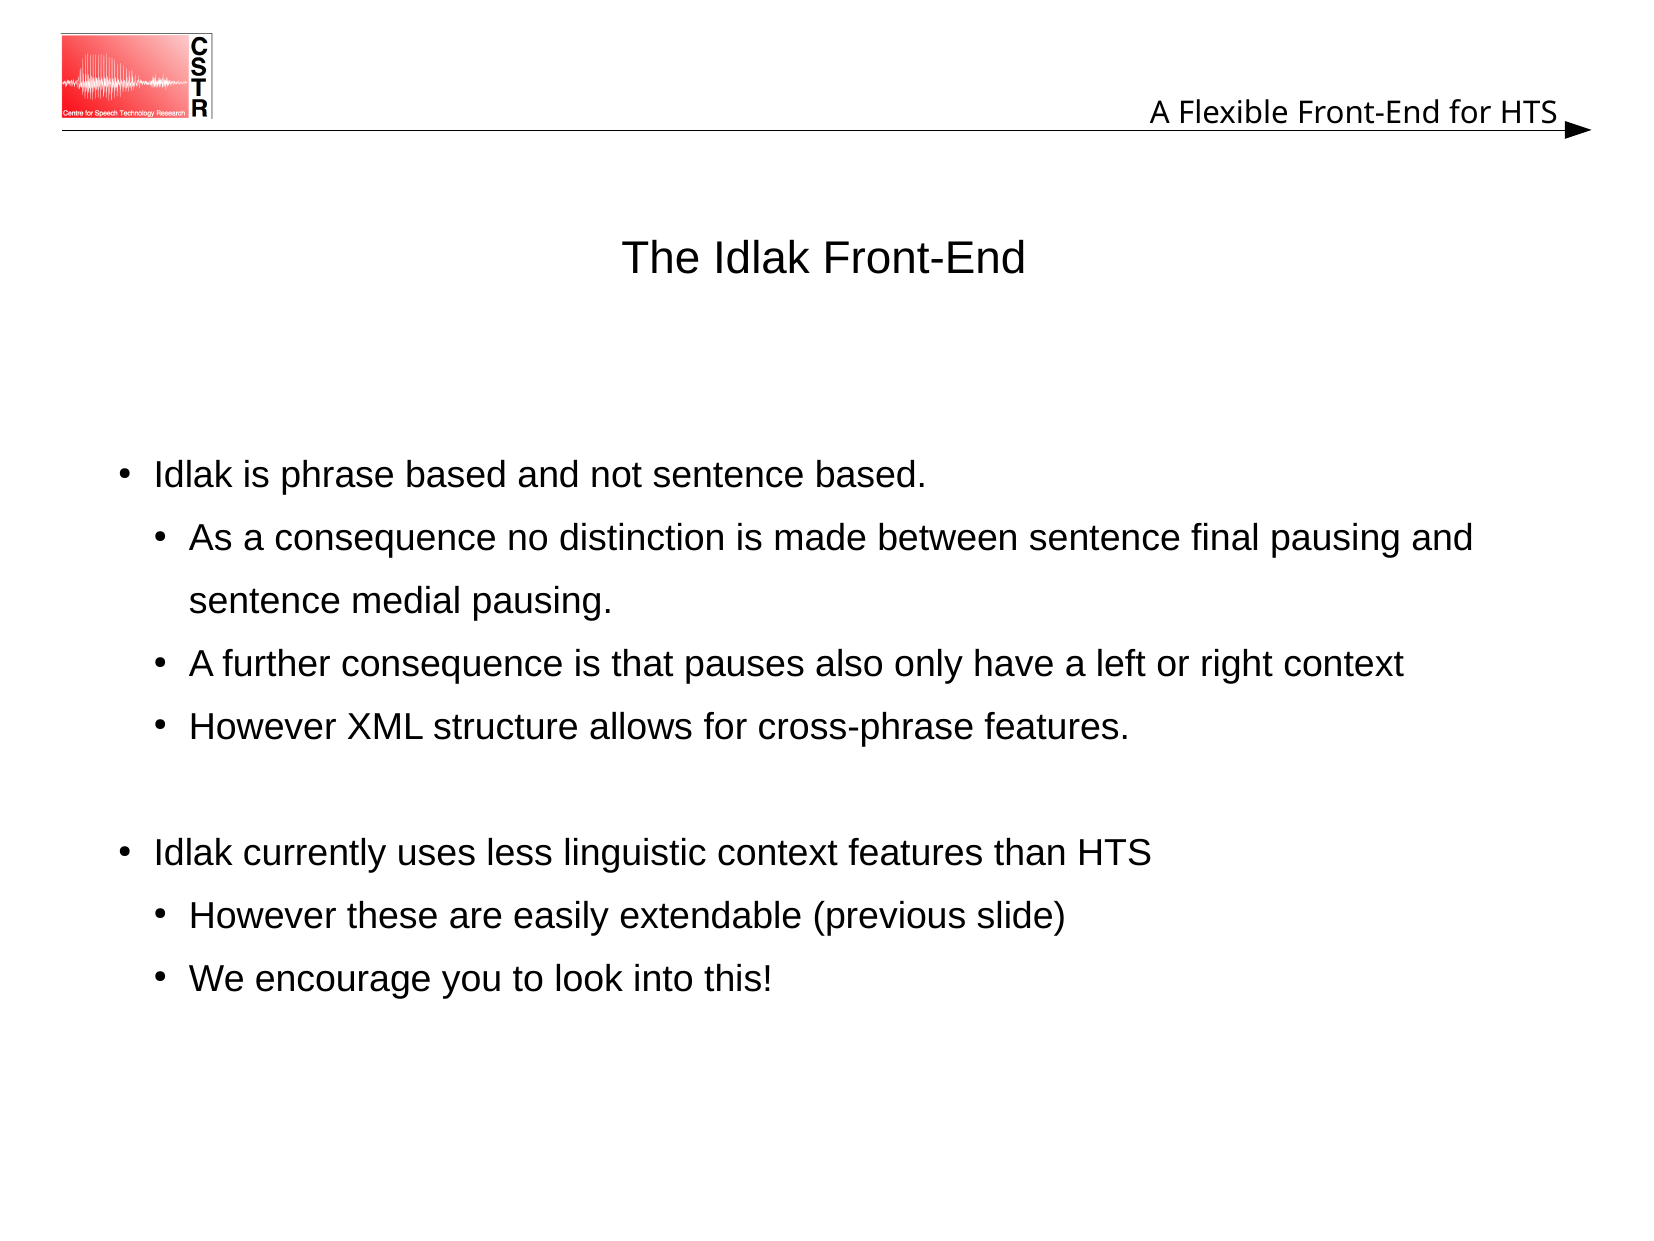

A Flexible Front-End for HTS
The Idlak Front-End
Idlak is phrase based and not sentence based.
As a consequence no distinction is made between sentence final pausing and sentence medial pausing.
A further consequence is that pauses also only have a left or right context
However XML structure allows for cross-phrase features.
Idlak currently uses less linguistic context features than HTS
However these are easily extendable (previous slide)
We encourage you to look into this!